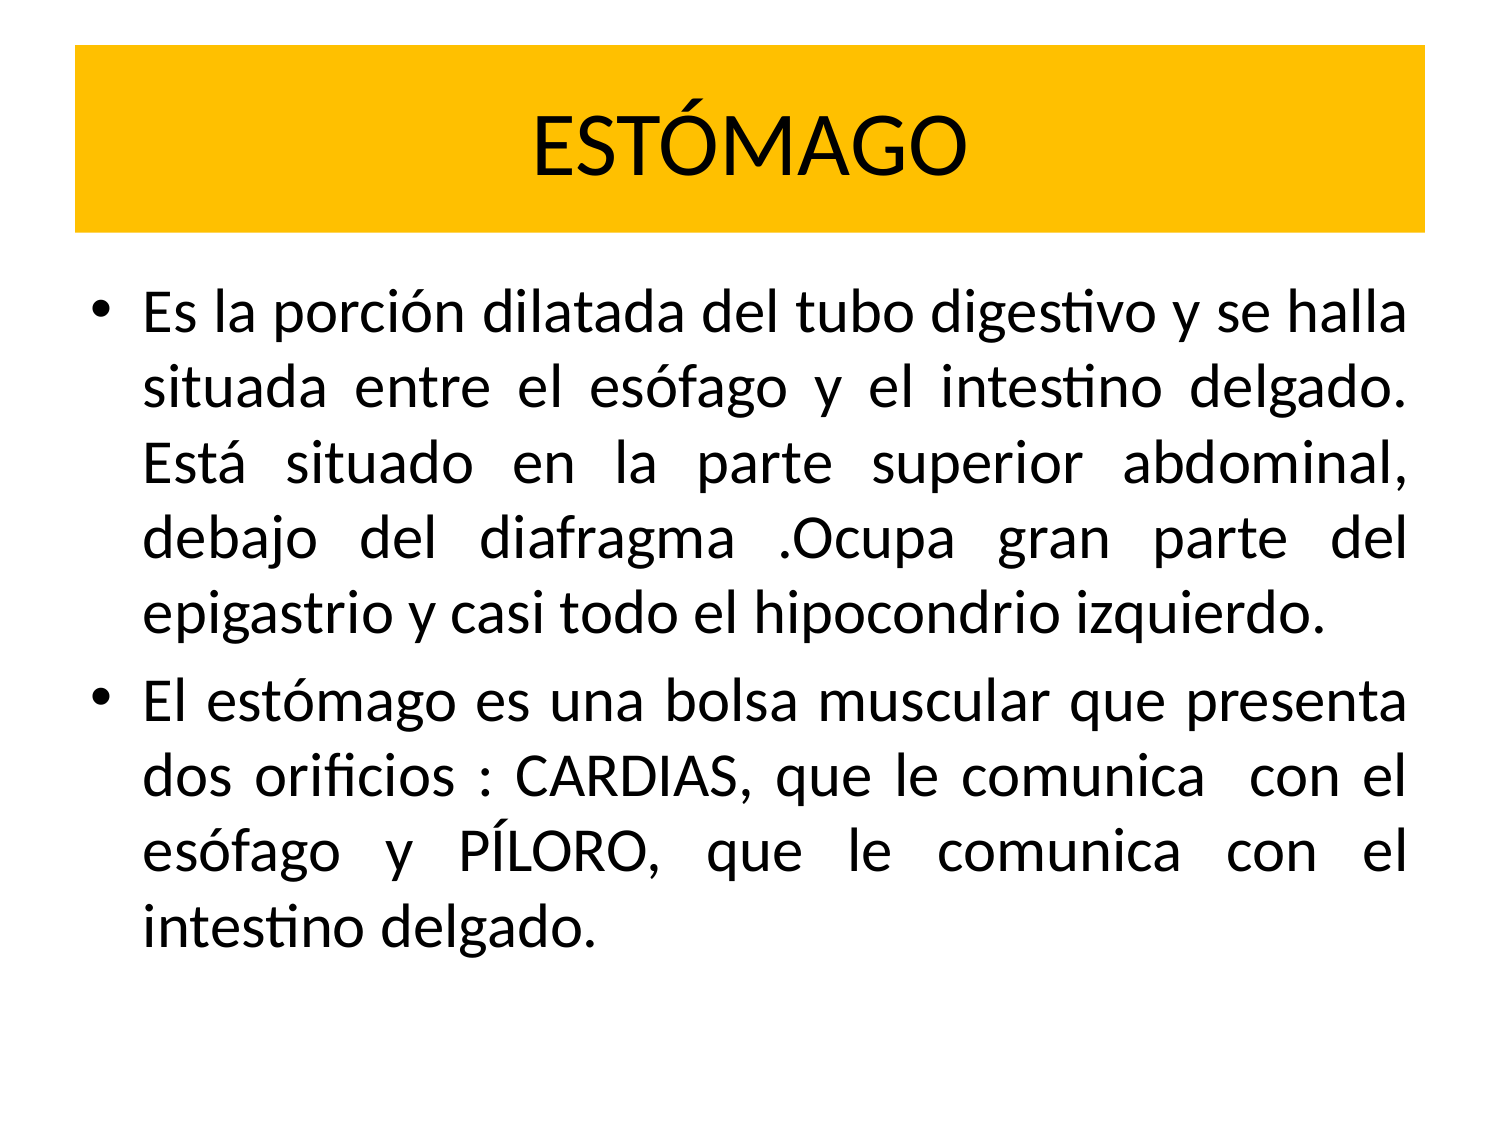

# ESTÓMAGO
Es la porción dilatada del tubo digestivo y se halla situada entre el esófago y el intestino delgado. Está situado en la parte superior abdominal, debajo del diafragma .Ocupa gran parte del epigastrio y casi todo el hipocondrio izquierdo.
El estómago es una bolsa muscular que presenta dos orificios : CARDIAS, que le comunica con el esófago y PÍLORO, que le comunica con el intestino delgado.